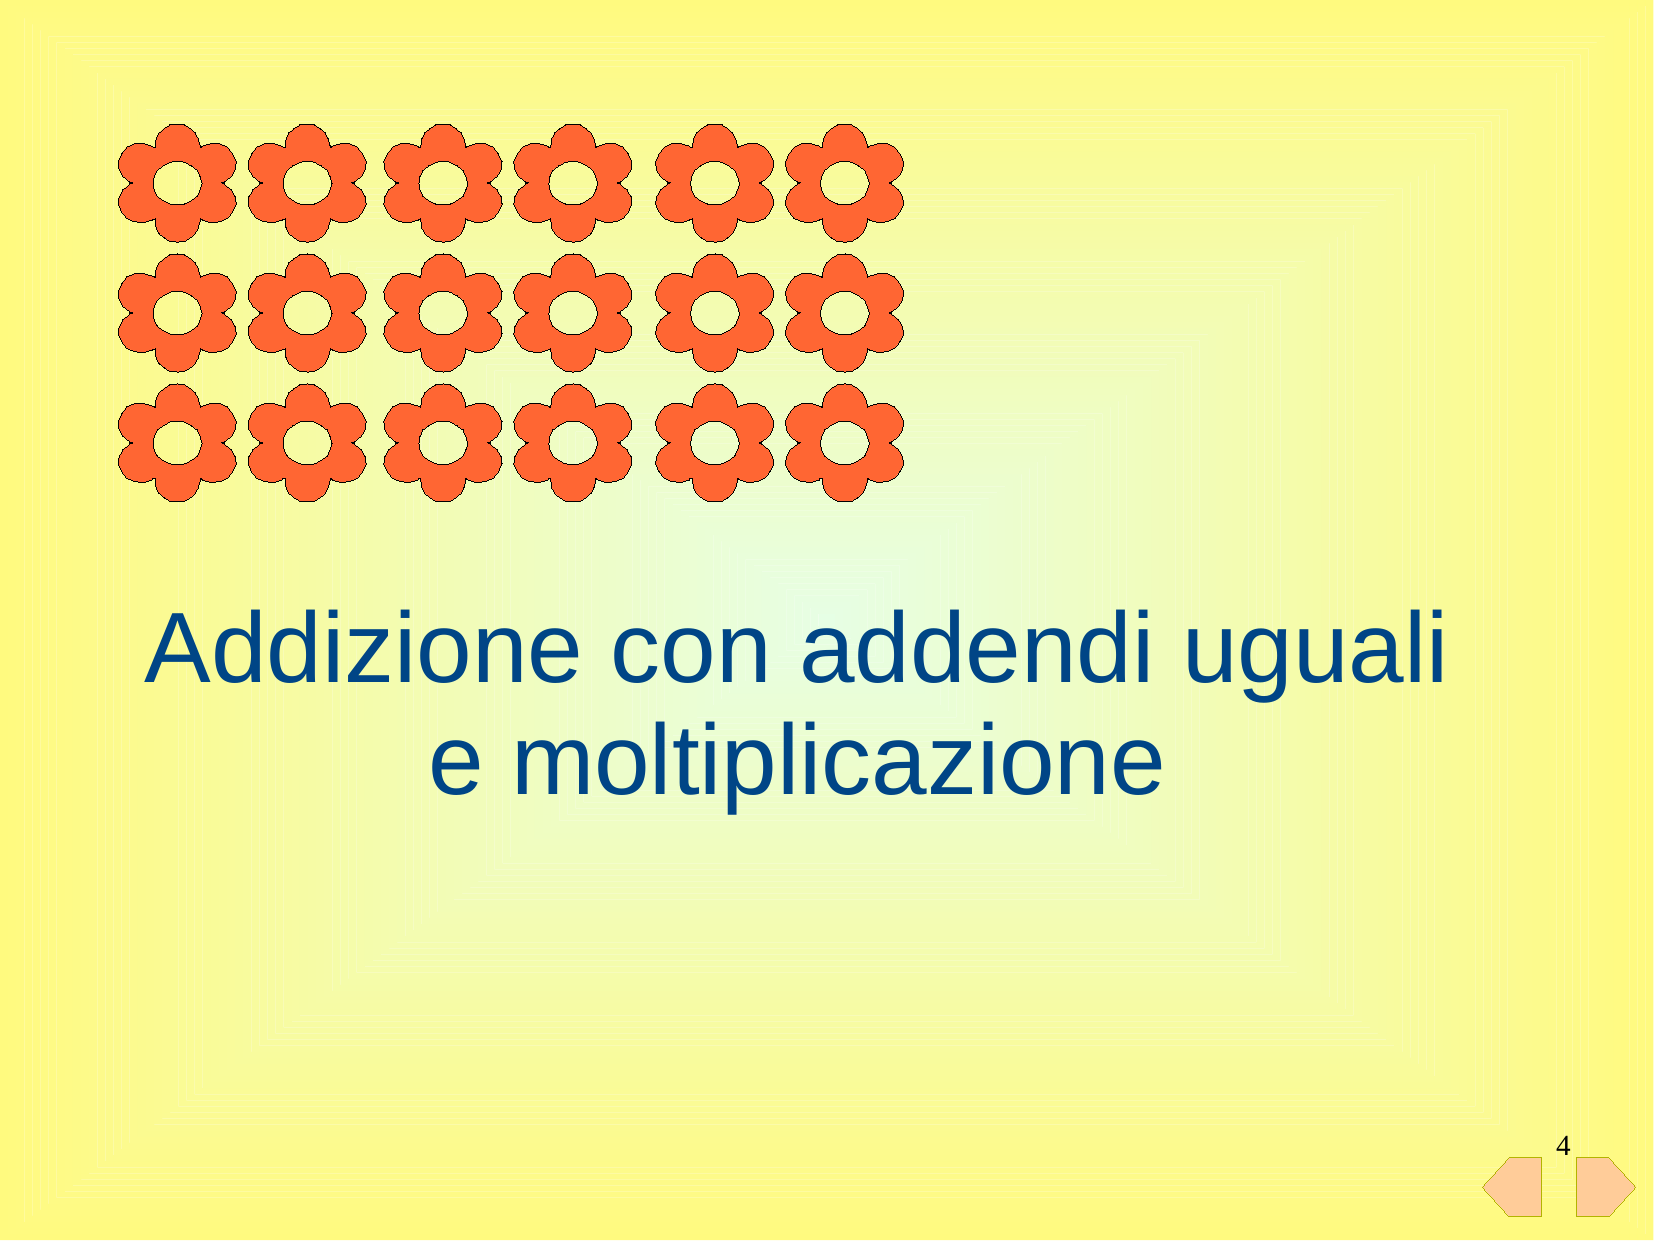

Addizione con addendi uguali e moltiplicazione
4